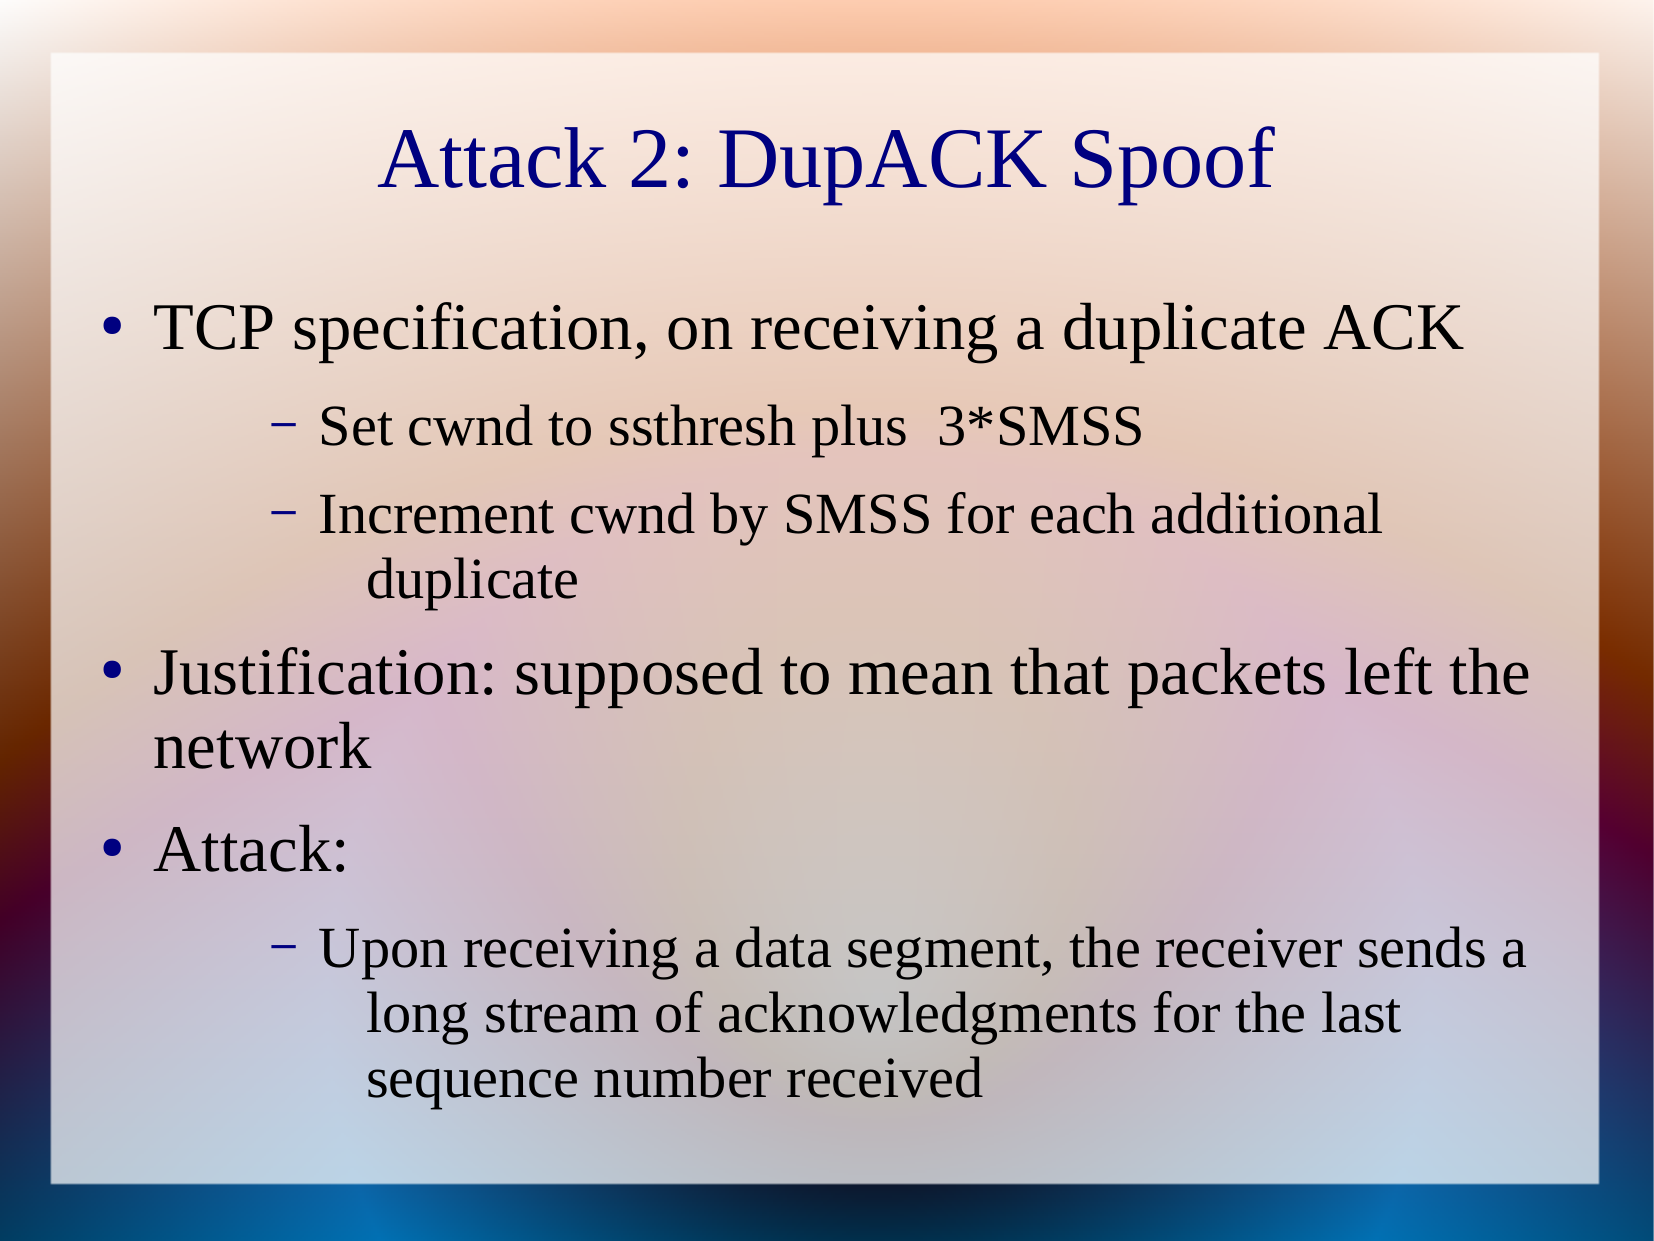

# Attack 2: DupACK Spoof
TCP specification, on receiving a duplicate ACK
Set cwnd to ssthresh plus 3*SMSS
Increment cwnd by SMSS for each additional duplicate
Justification: supposed to mean that packets left the network
Attack:
Upon receiving a data segment, the receiver sends a long stream of acknowledgments for the last sequence number received